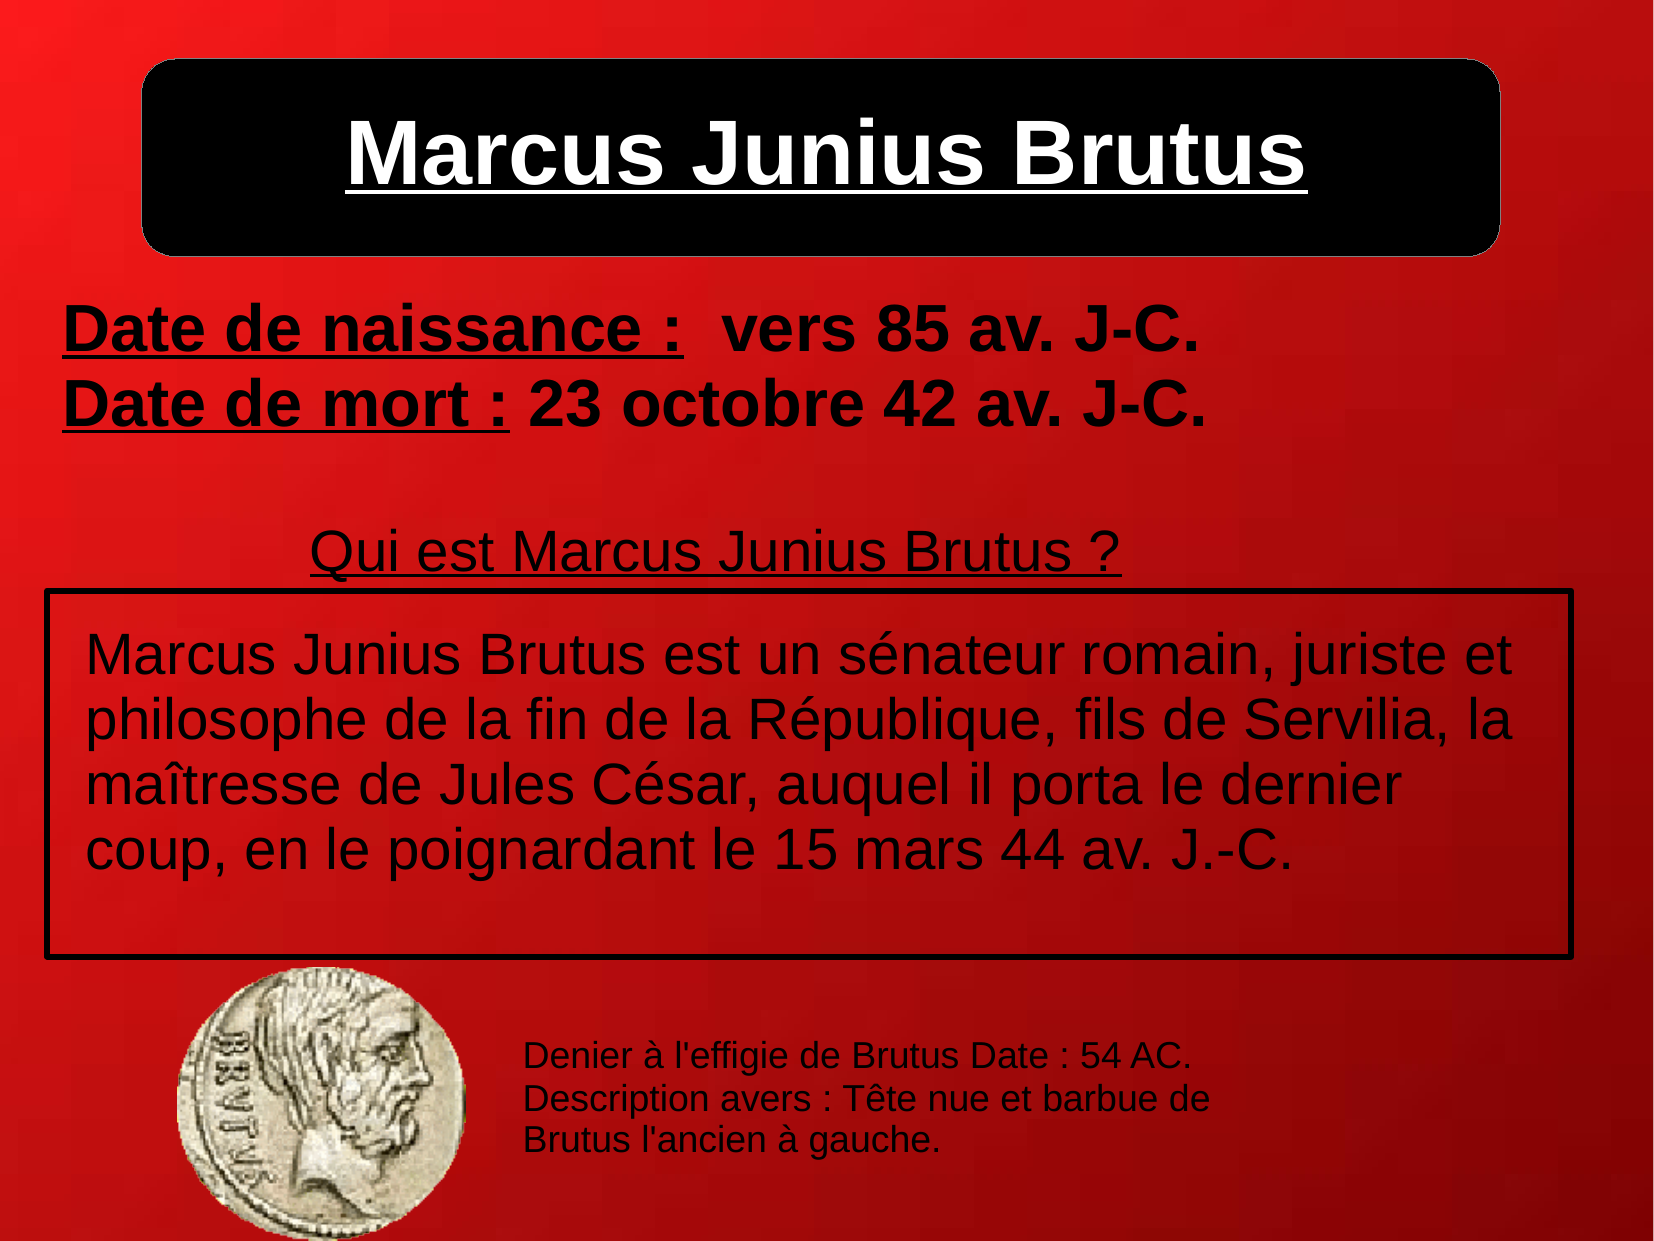

# Marcus Junius Brutus
Date de naissance : vers 85 av. J-C.
Date de mort : 23 octobre 42 av. J-C.
Qui est Marcus Junius Brutus ?
Marcus Junius Brutus est un sénateur romain, juriste et philosophe de la fin de la République, fils de Servilia, la maîtresse de Jules César, auquel il porta le dernier coup, en le poignardant le 15 mars 44 av. J.-C.
Denier à l'effigie de Brutus Date : 54 AC. Description avers : Tête nue et barbue de Brutus l'ancien à gauche.